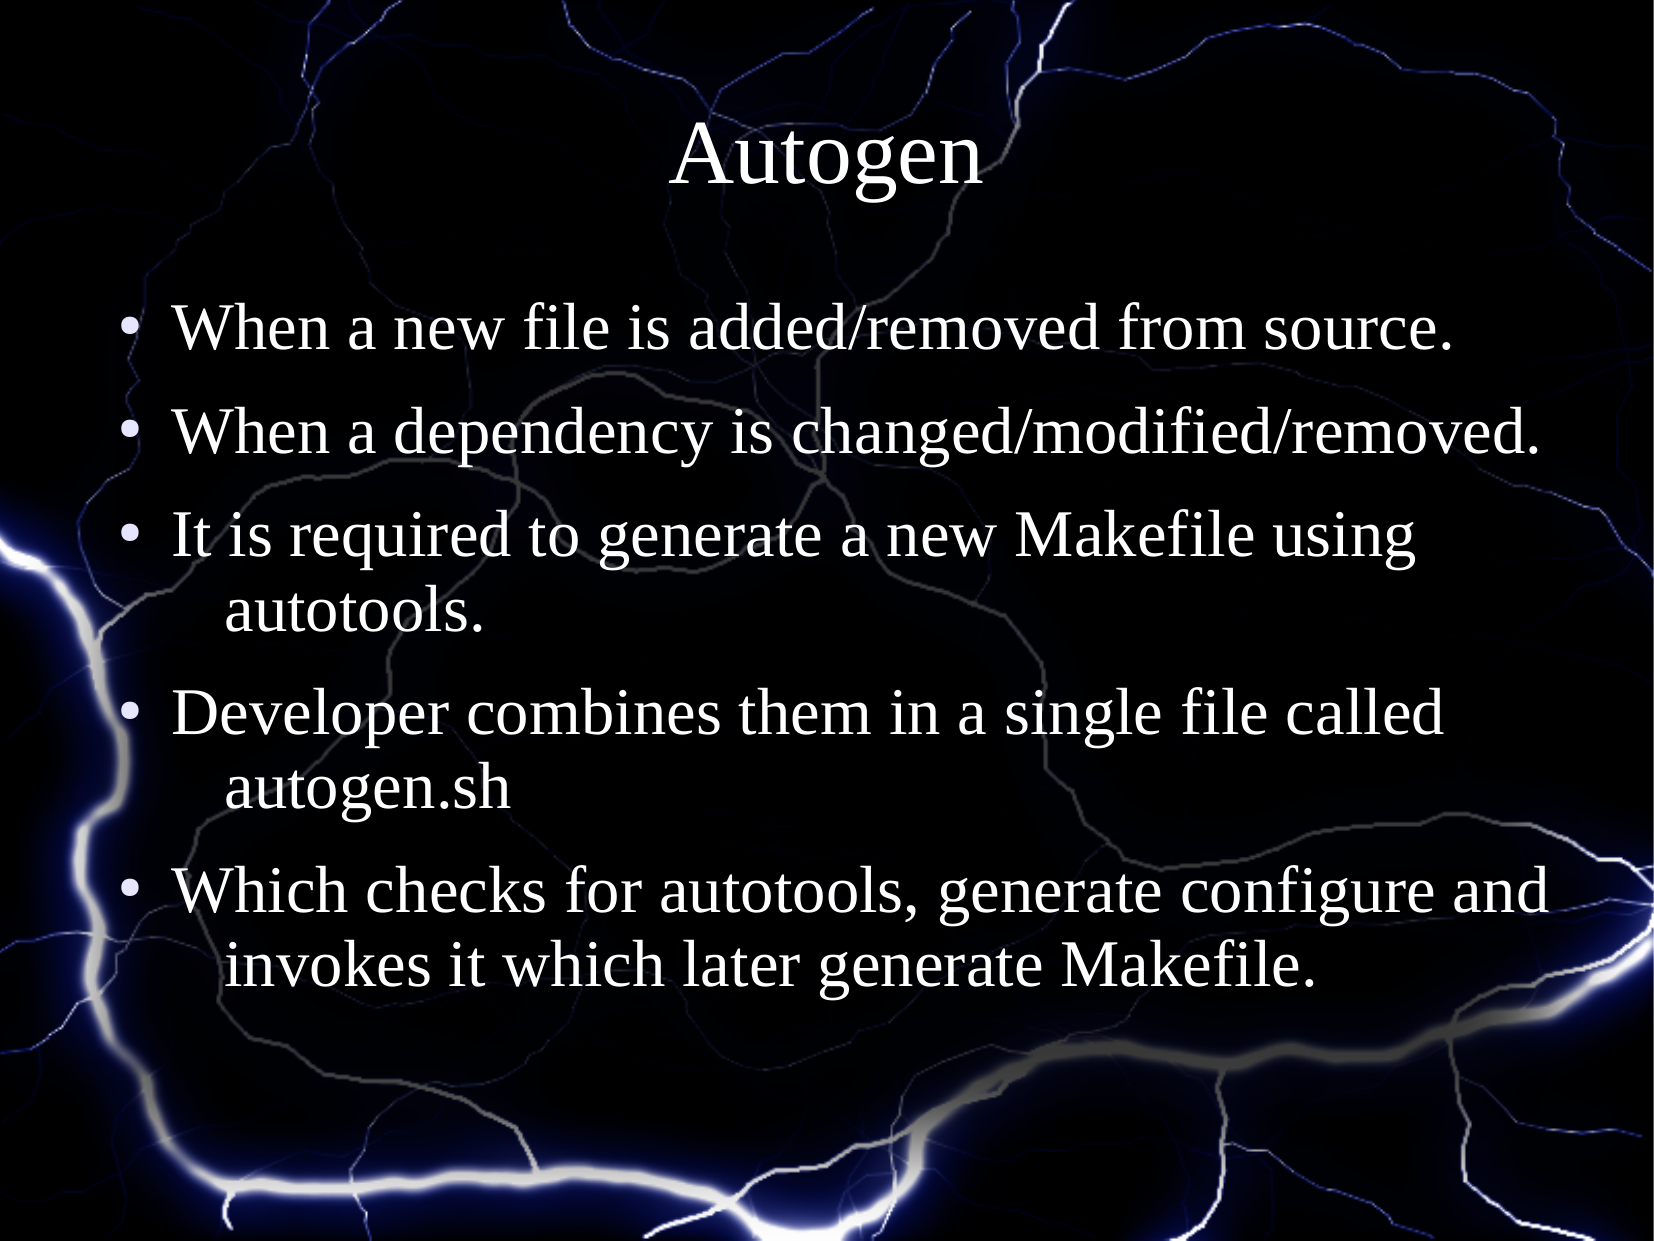

# Autogen
When a new file is added/removed from source.
When a dependency is changed/modified/removed.
It is required to generate a new Makefile using autotools.
Developer combines them in a single file called autogen.sh
Which checks for autotools, generate configure and invokes it which later generate Makefile.